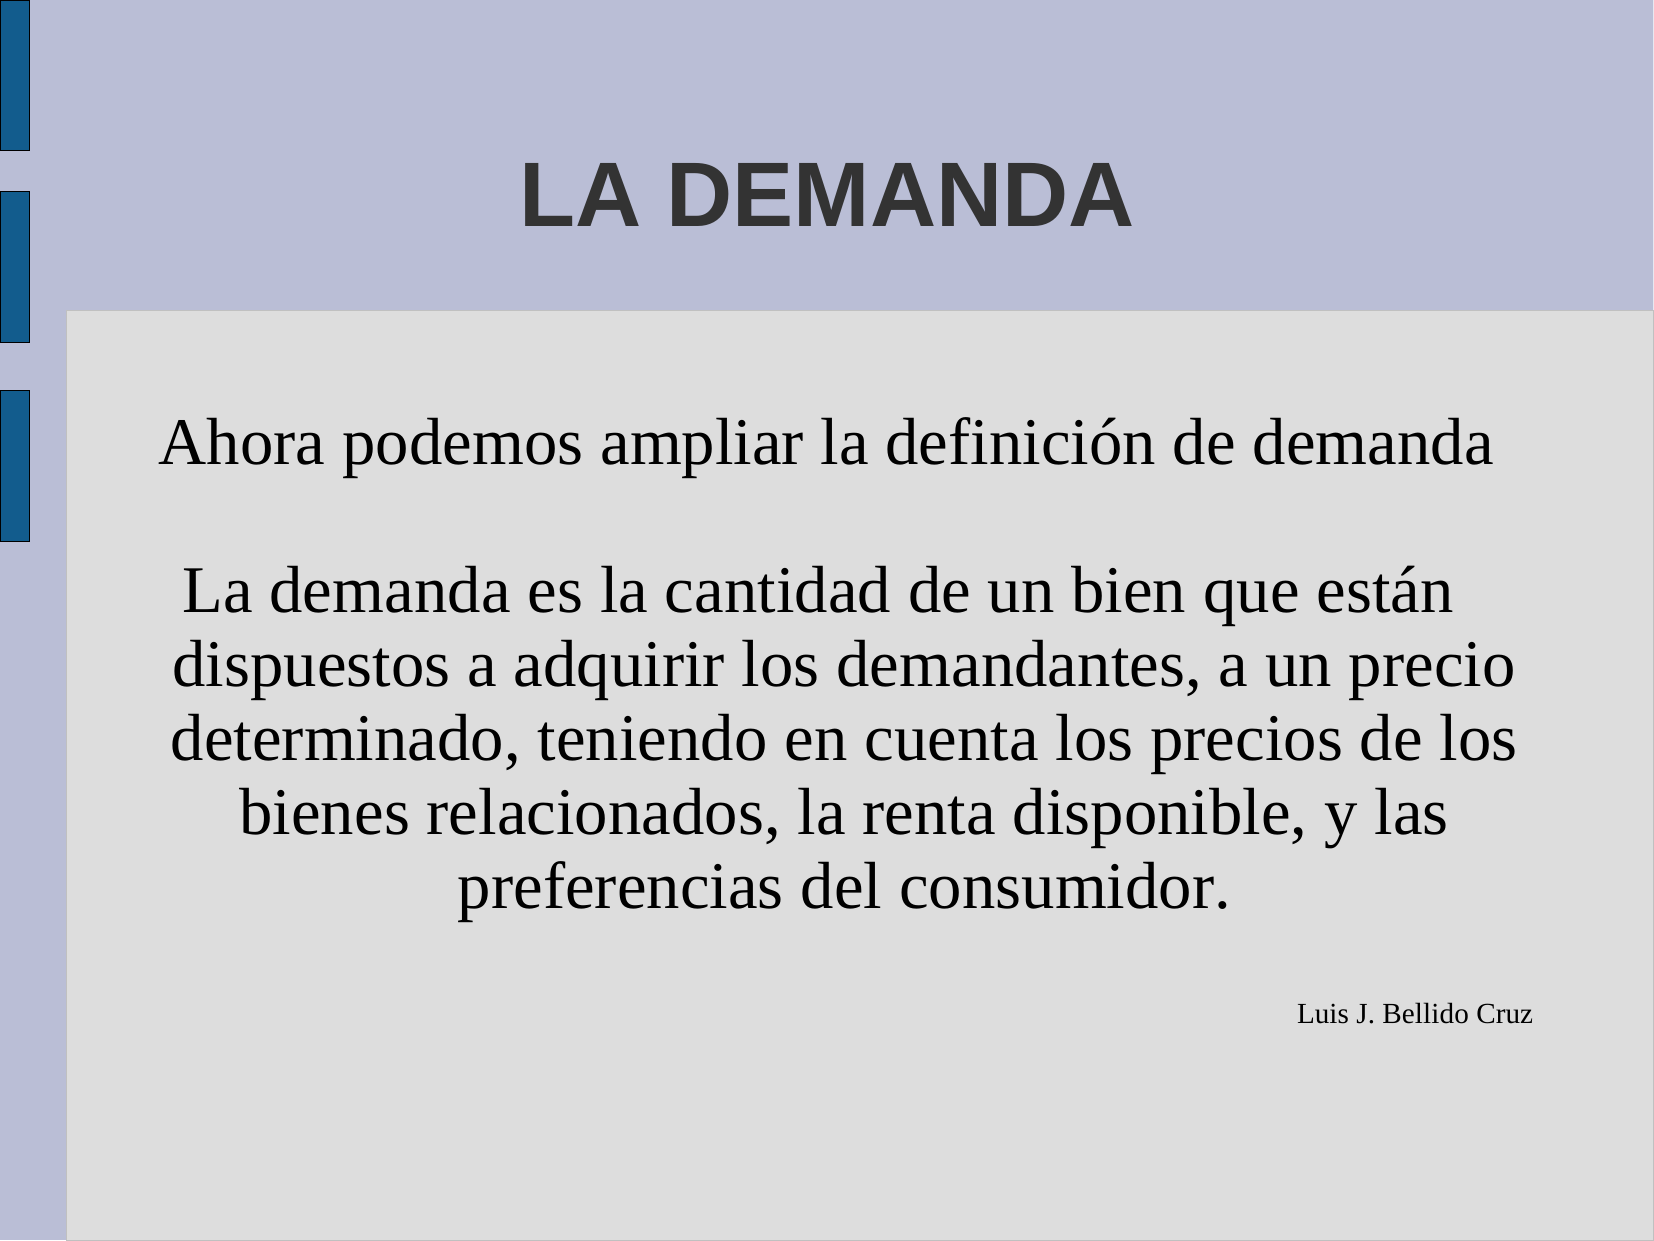

# LA DEMANDA
Ahora podemos ampliar la definición de demanda
La demanda es la cantidad de un bien que están dispuestos a adquirir los demandantes, a un precio determinado, teniendo en cuenta los precios de los bienes relacionados, la renta disponible, y las preferencias del consumidor.
Luis J. Bellido Cruz